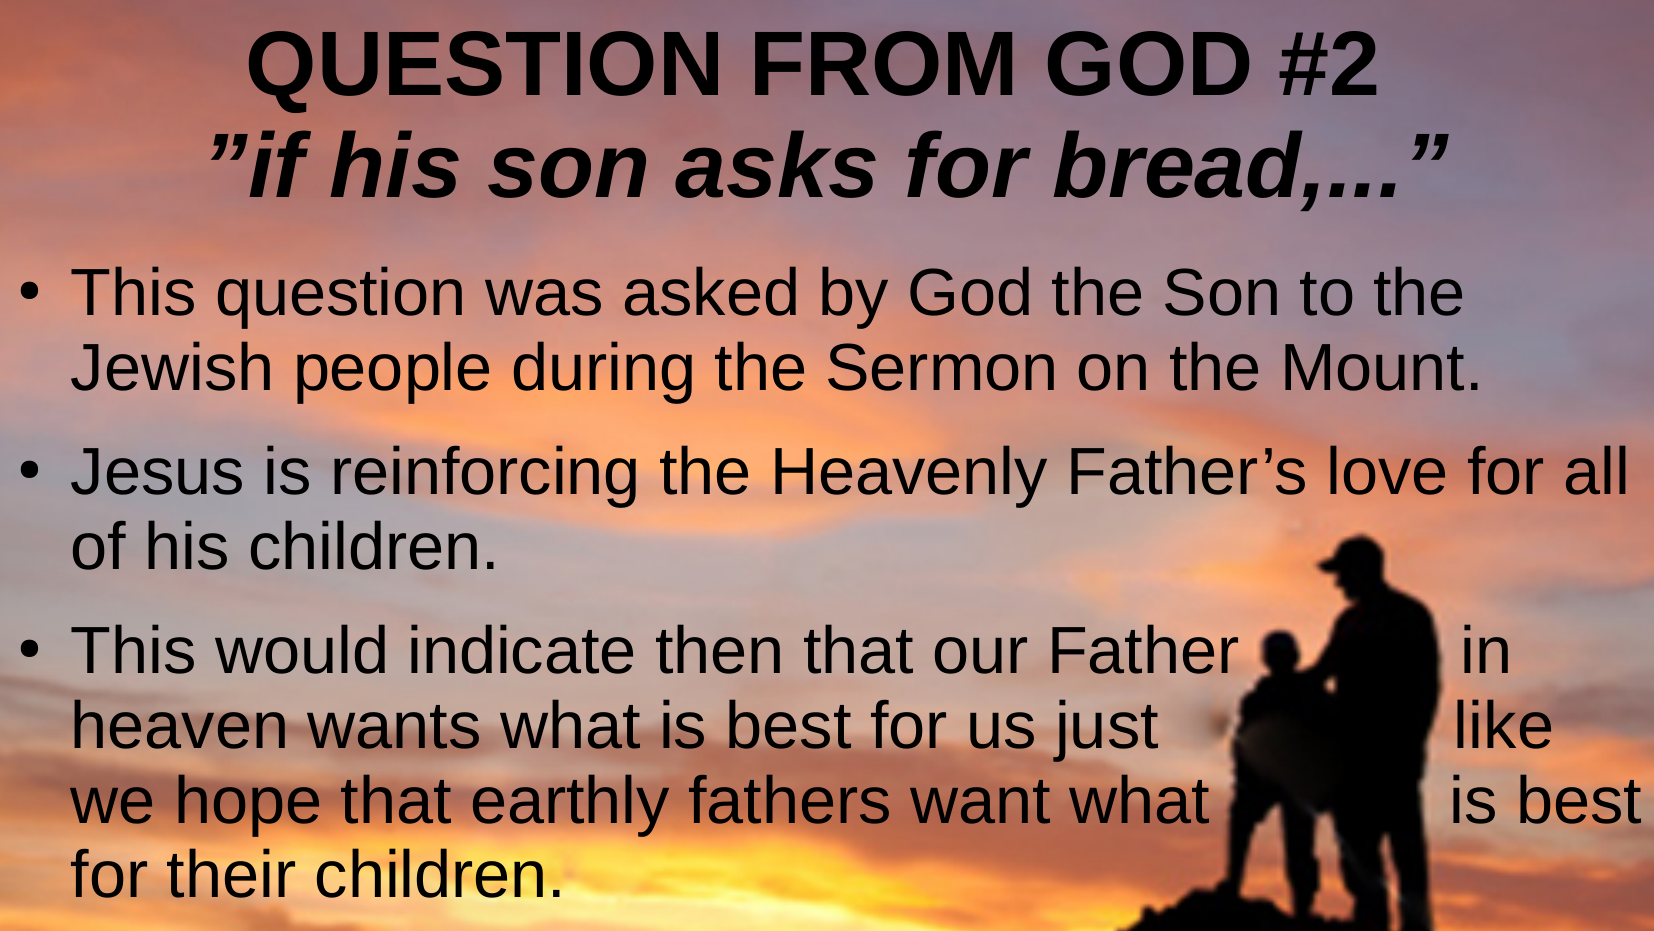

# QUESTION FROM GOD #2 ”if his son asks for bread,...”
This question was asked by God the Son to the Jewish people during the Sermon on the Mount.
Jesus is reinforcing the Heavenly Father’s love for all of his children.
This would indicate then that our Father in heaven wants what is best for us just like we hope that earthly fathers want what is best for their children.